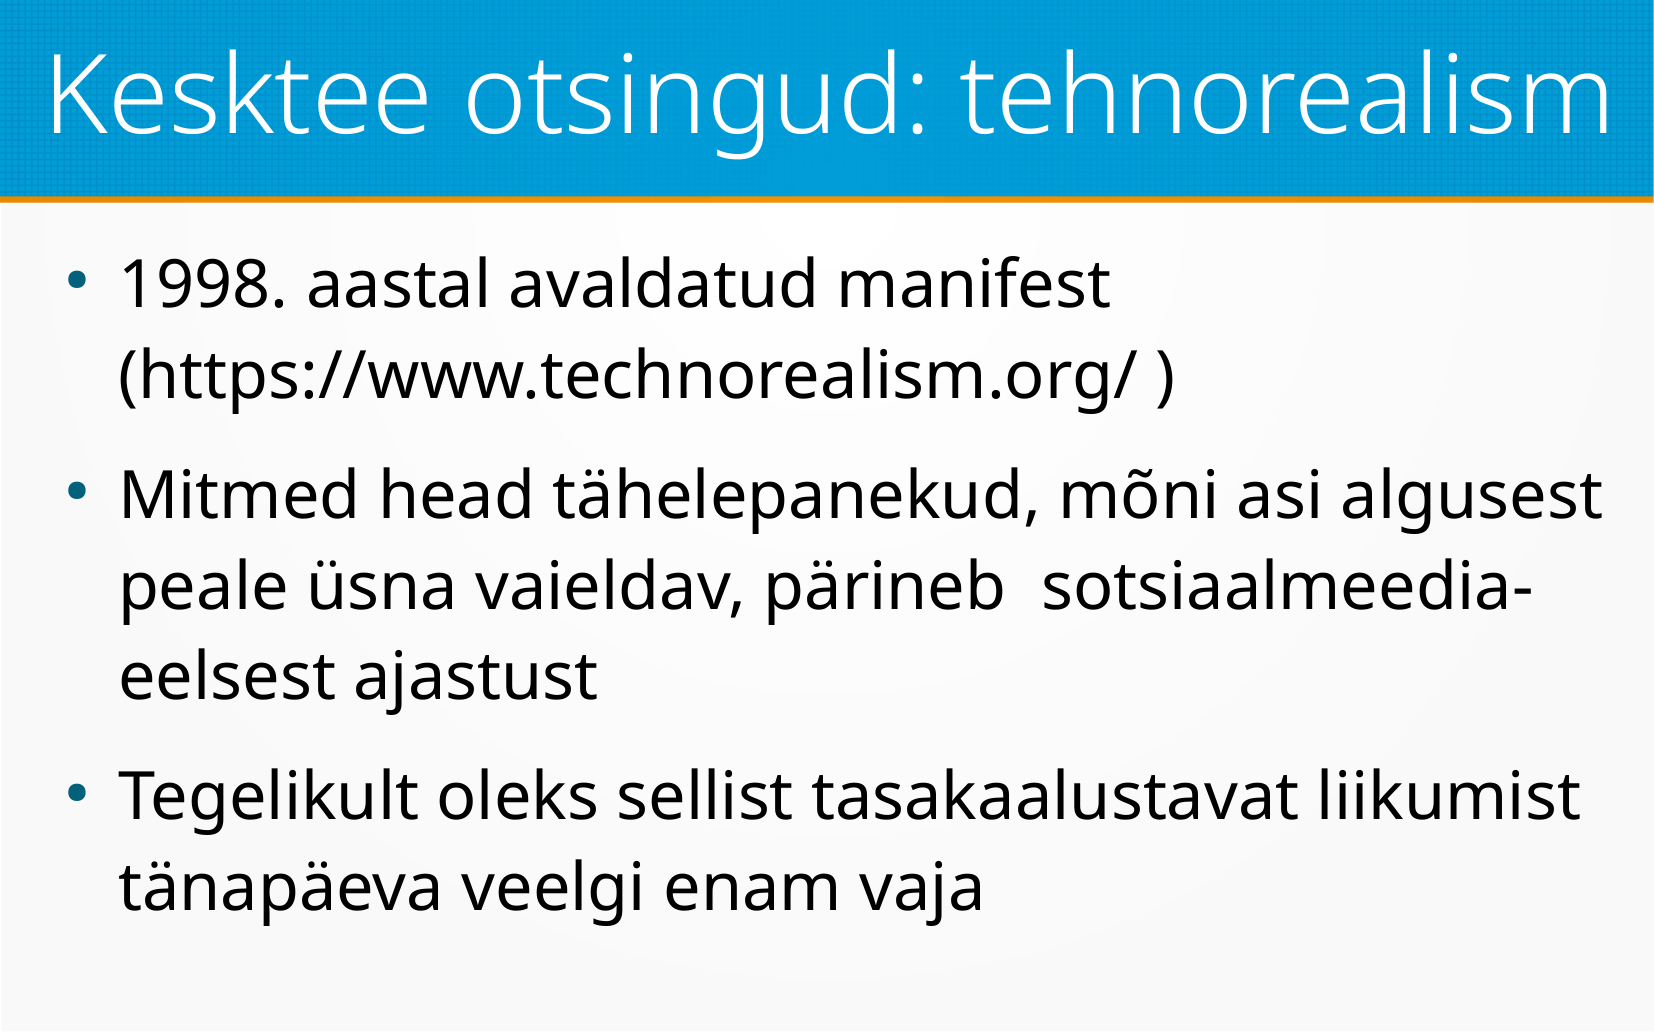

# Kesktee otsingud: tehnorealism
1998. aastal avaldatud manifest (https://www.technorealism.org/ )
Mitmed head tähelepanekud, mõni asi algusest peale üsna vaieldav, pärineb sotsiaalmeedia-eelsest ajastust
Tegelikult oleks sellist tasakaalustavat liikumist tänapäeva veelgi enam vaja